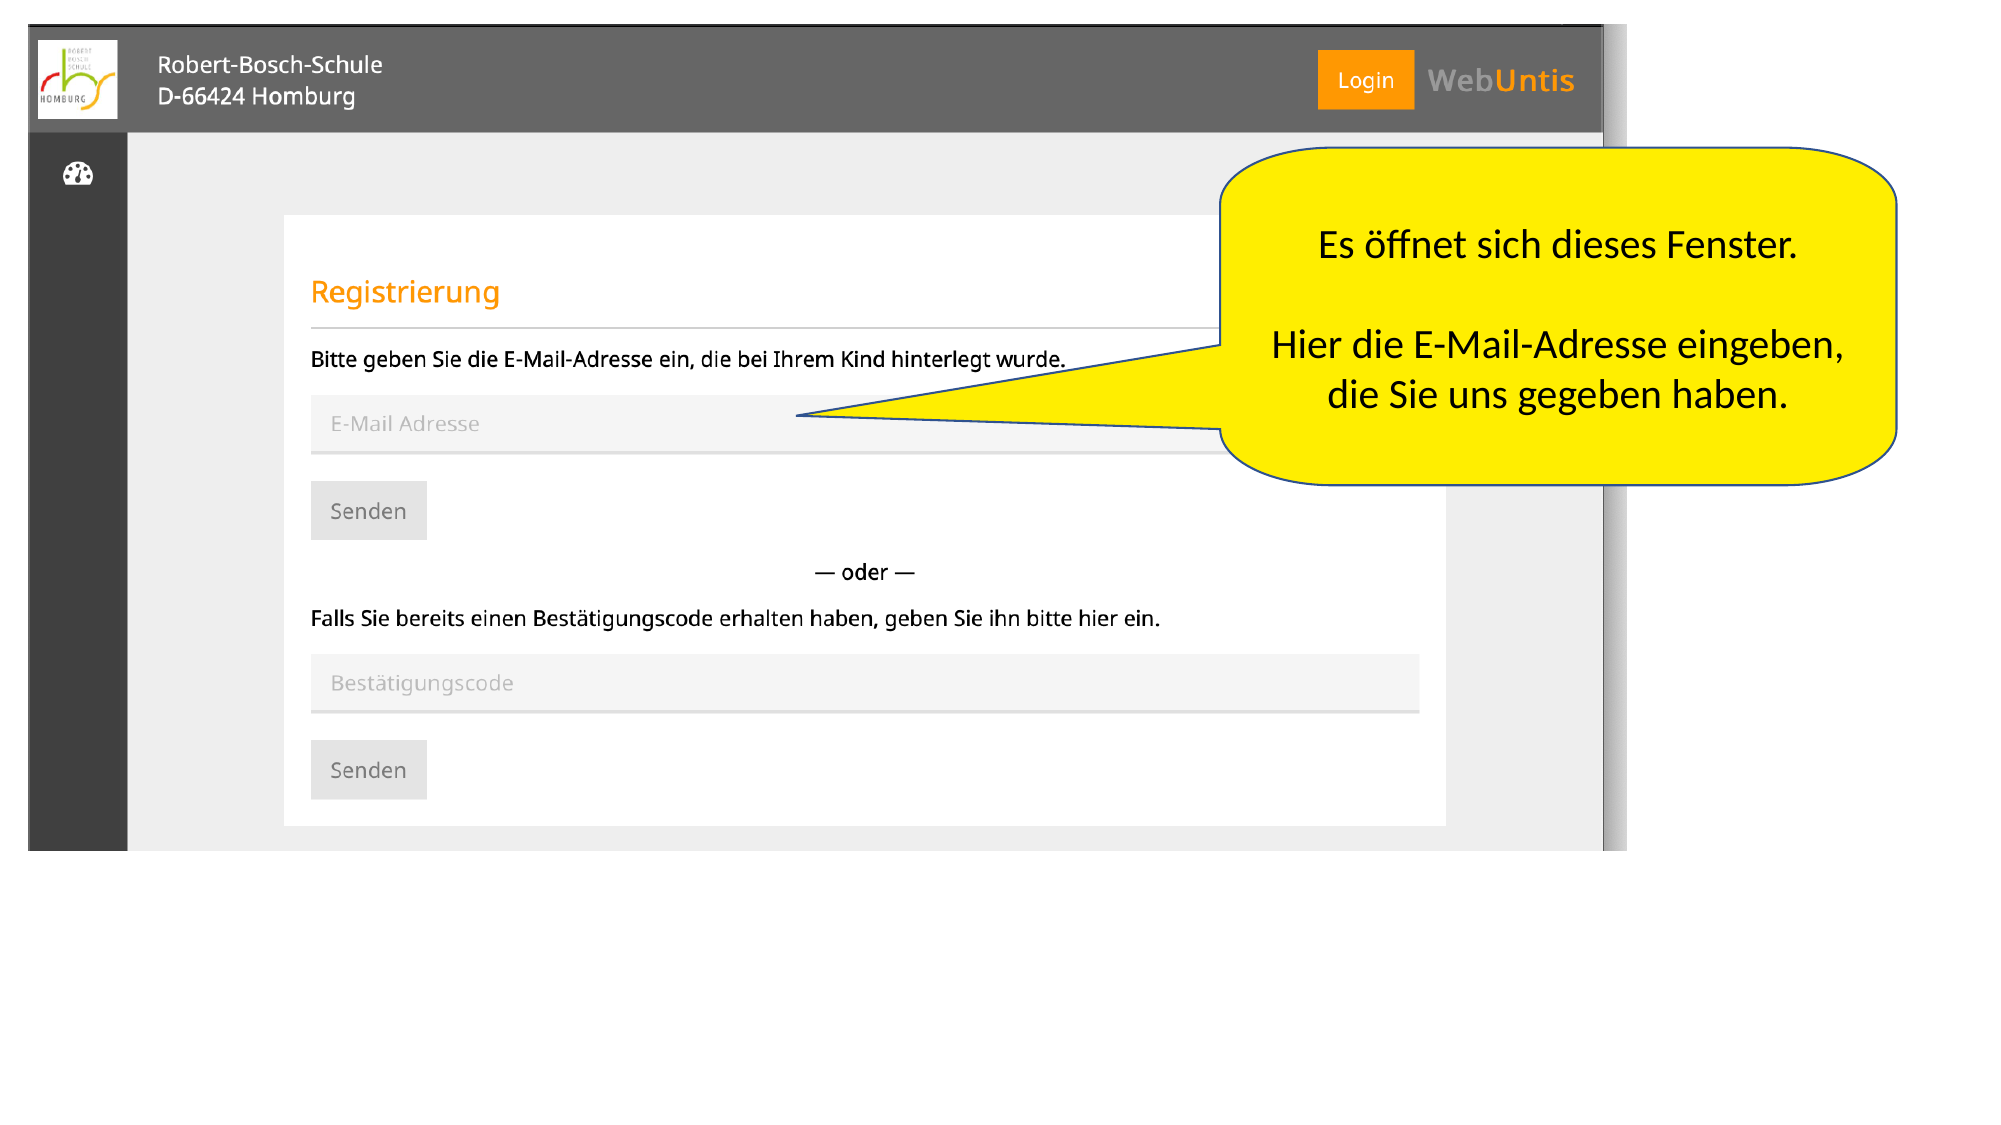

Es öffnet sich dieses Fenster.
Hier die E-Mail-Adresse eingeben, die Sie uns gegeben haben.